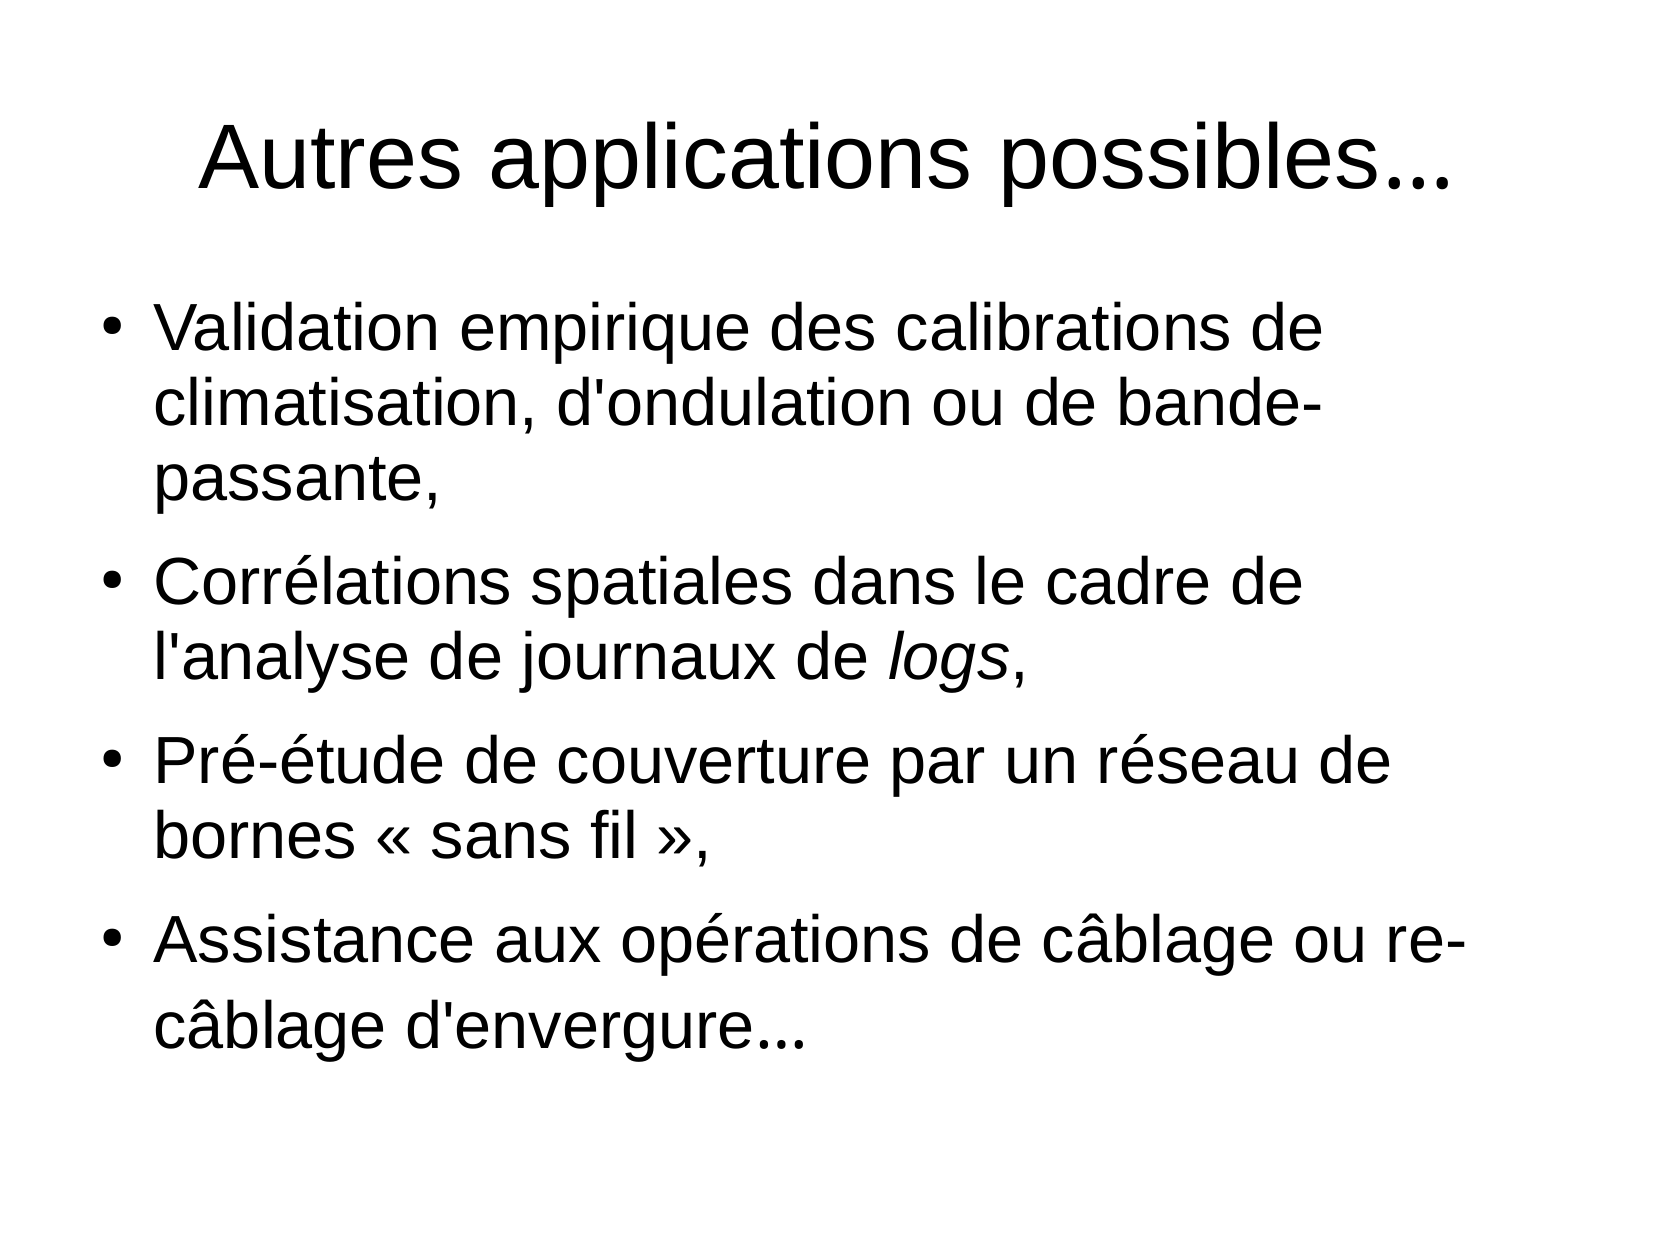

# Autres applications possibles…
Validation empirique des calibrations de climatisation, d'ondulation ou de bande-passante,
Corrélations spatiales dans le cadre de l'analyse de journaux de logs,
Pré-étude de couverture par un réseau de bornes « sans fil »,
Assistance aux opérations de câblage ou re-câblage d'envergure…